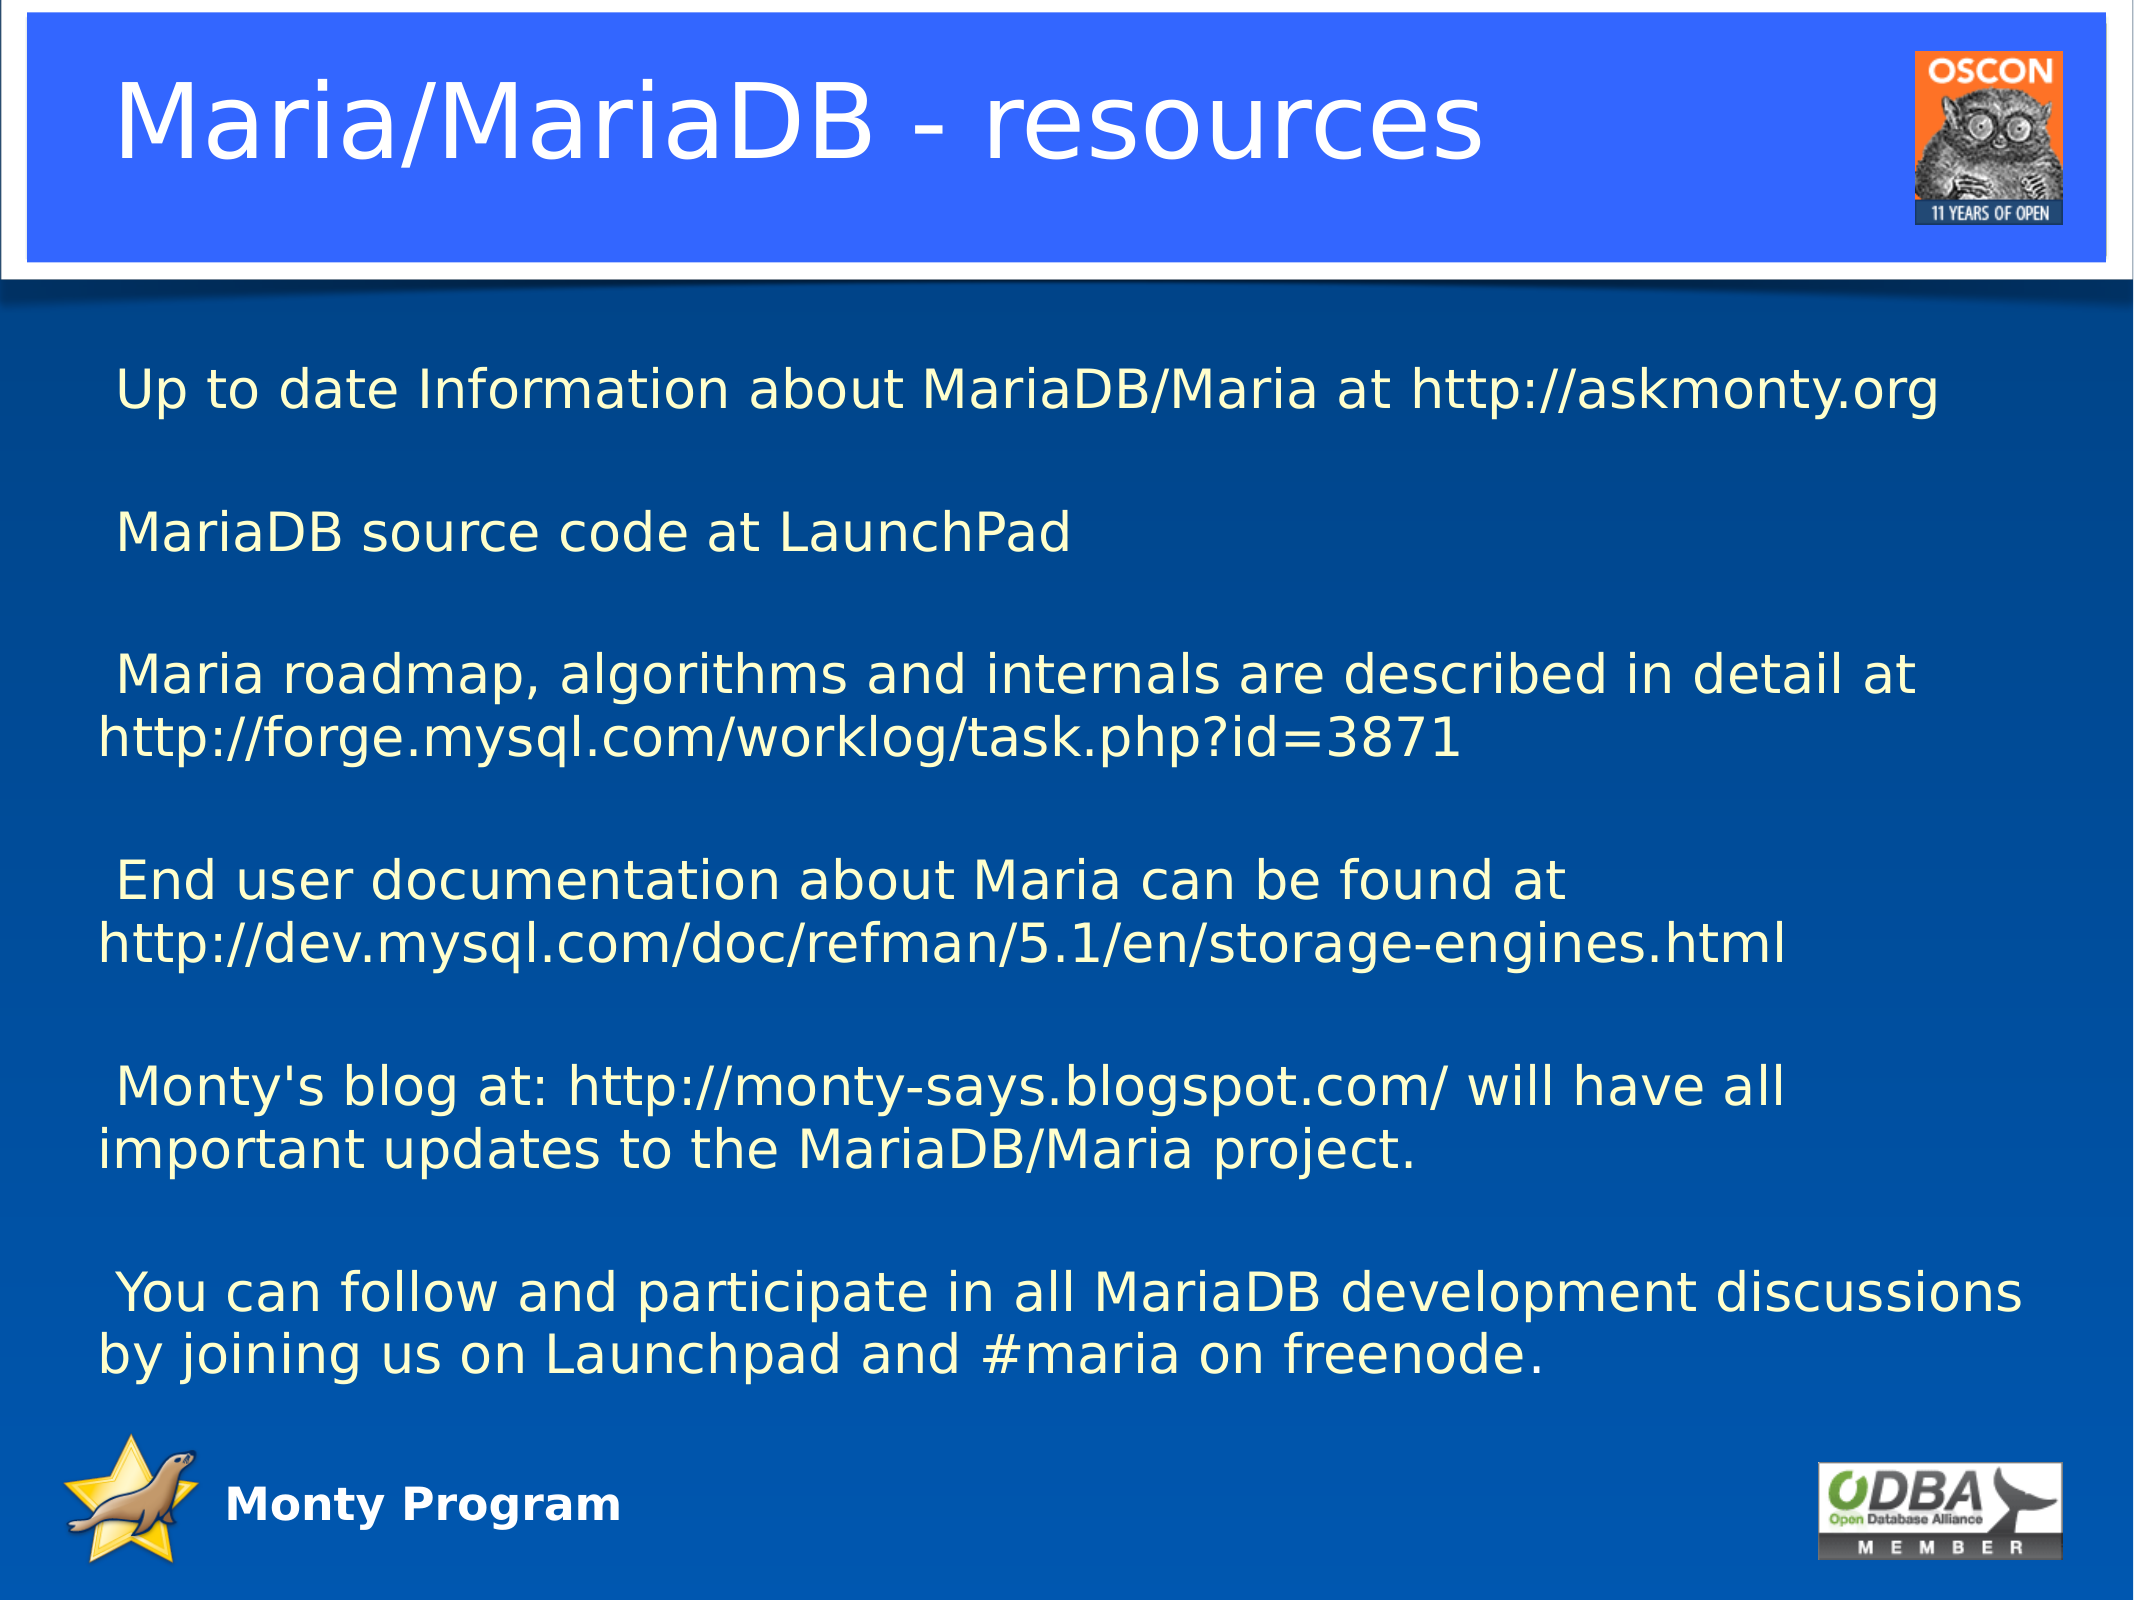

# Maria/MariaDB - resources
 Up to date Information about MariaDB/Maria at http://askmonty.org
 MariaDB source code at LaunchPad
 Maria roadmap, algorithms and internals are described in detail at http://forge.mysql.com/worklog/task.php?id=3871
 End user documentation about Maria can be found at http://dev.mysql.com/doc/refman/5.1/en/storage-engines.html
 Monty's blog at: http://monty-says.blogspot.com/ will have all important updates to the MariaDB/Maria project.
 You can follow and participate in all MariaDB development discussions by joining us on Launchpad and #maria on freenode.